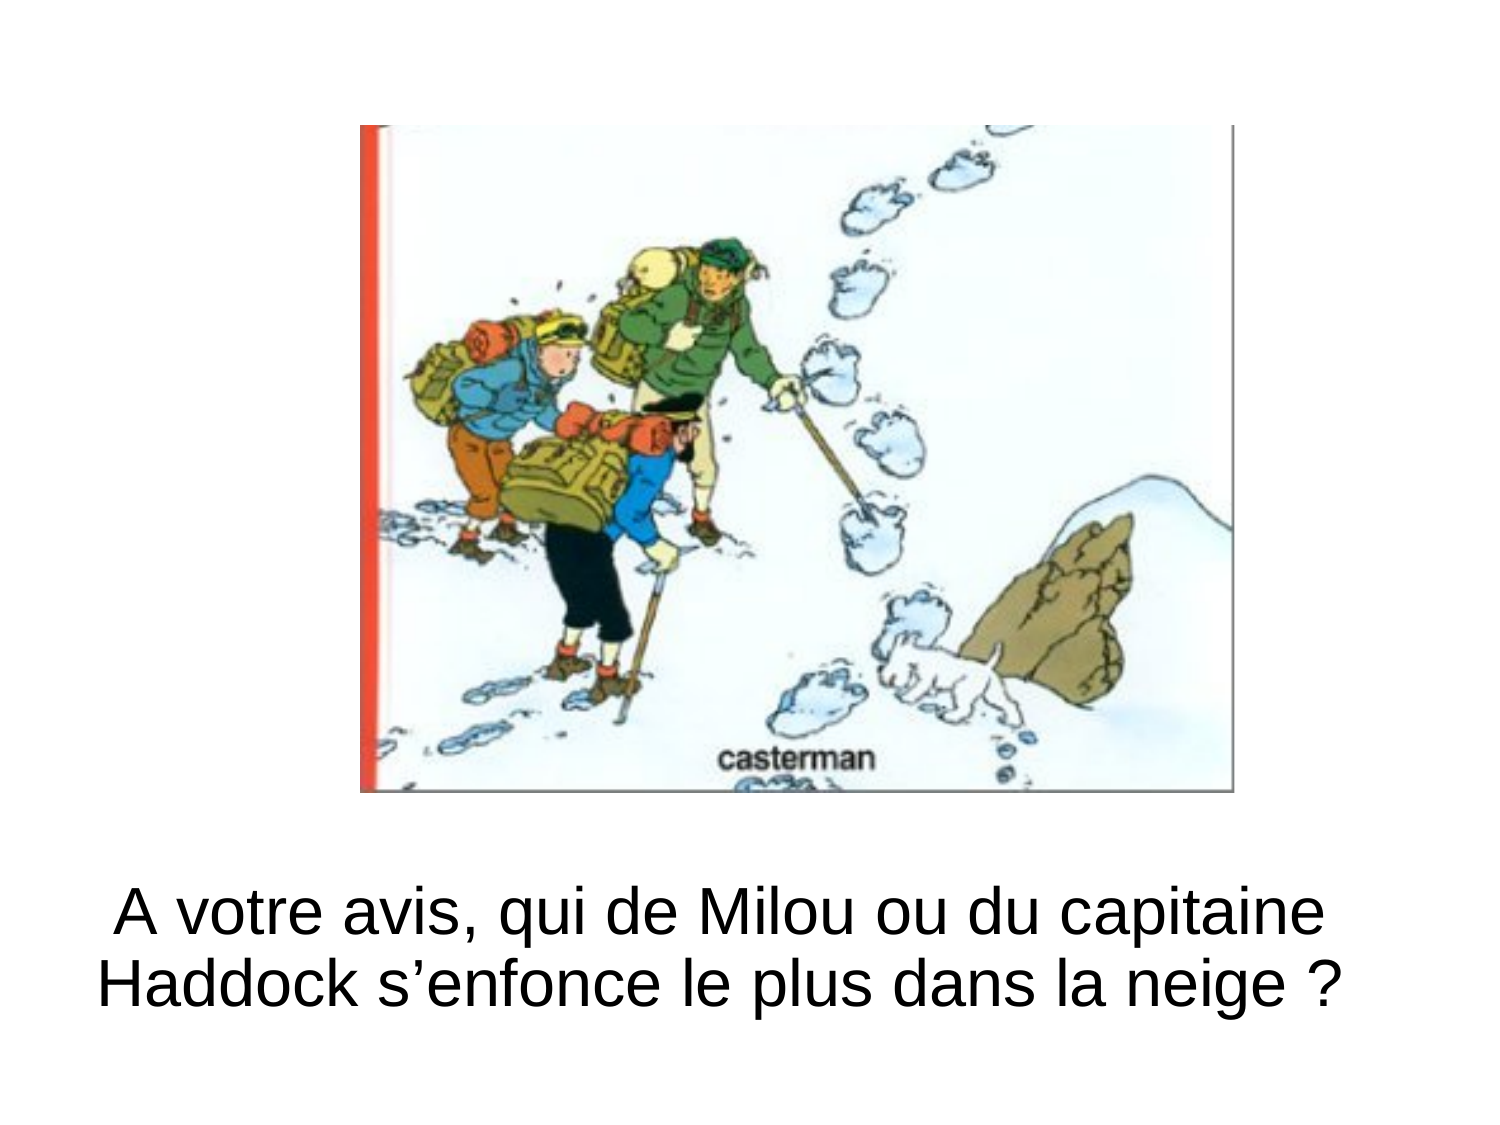

# A votre avis, qui de Milou ou du capitaine Haddock s’enfonce le plus dans la neige ?